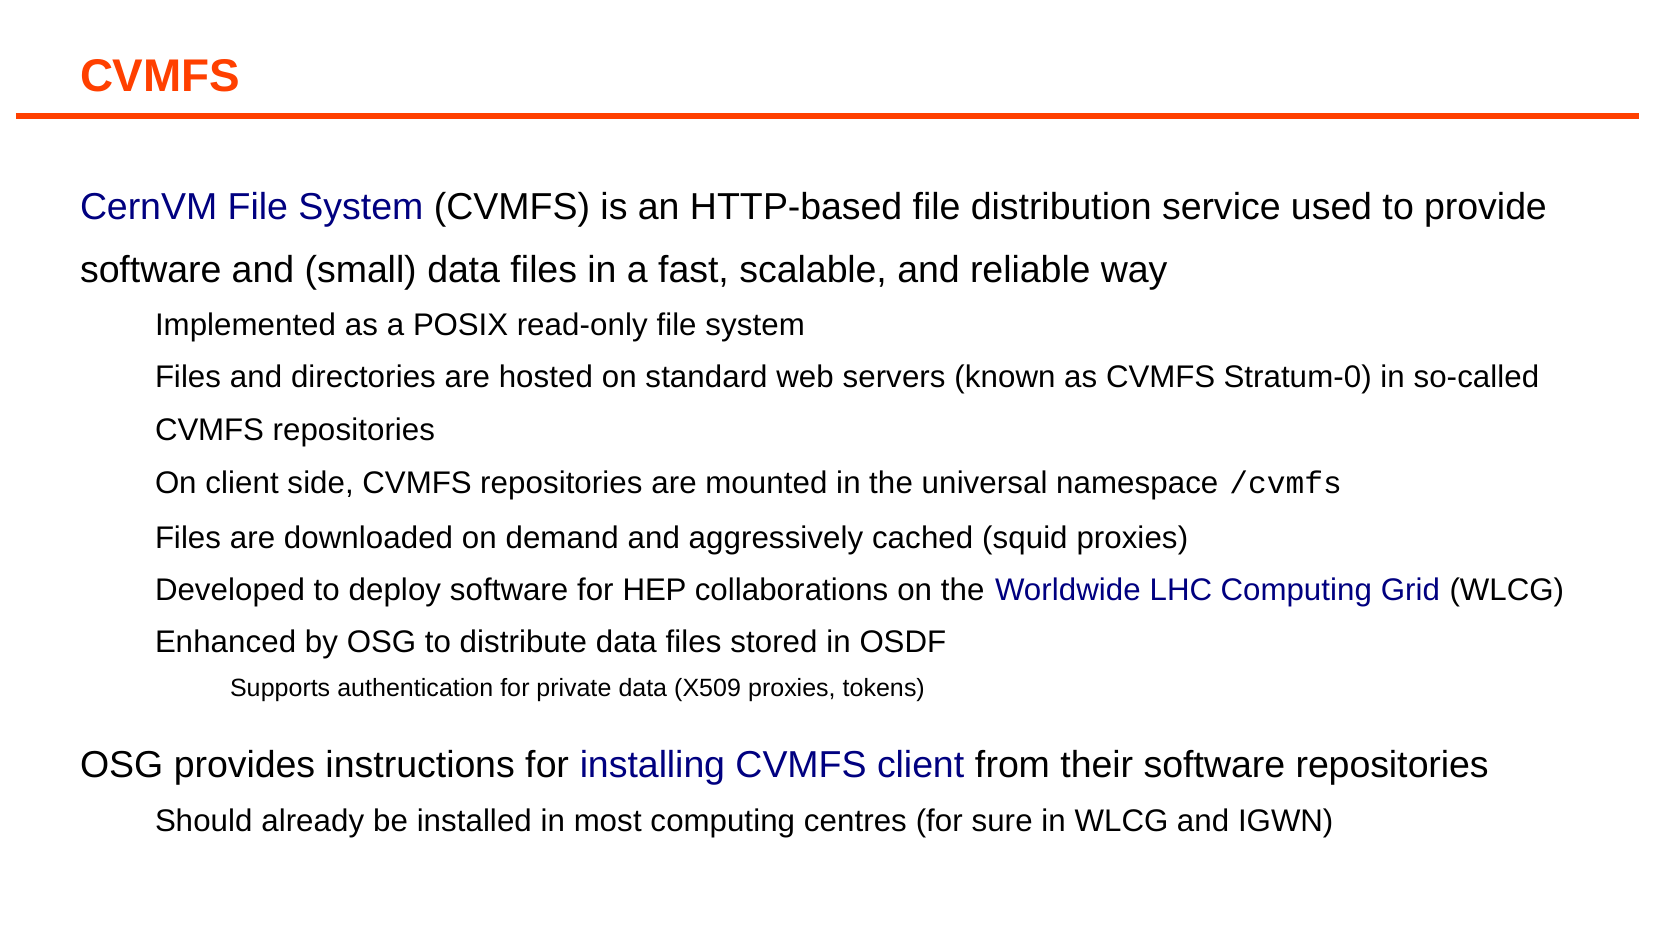

CVMFS
CernVM File System (CVMFS) is an HTTP-based file distribution service used to provide
software and (small) data files in a fast, scalable, and reliable way
	Implemented as a POSIX read-only file system
	Files and directories are hosted on standard web servers (known as CVMFS Stratum-0) in so-called
	CVMFS repositories
	On client side, CVMFS repositories are mounted in the universal namespace /cvmfs
	Files are downloaded on demand and aggressively cached (squid proxies)
	Developed to deploy software for HEP collaborations on the Worldwide LHC Computing Grid (WLCG)
	Enhanced by OSG to distribute data files stored in OSDF
		Supports authentication for private data (X509 proxies, tokens)
OSG provides instructions for installing CVMFS client from their software repositories
	Should already be installed in most computing centres (for sure in WLCG and IGWN)